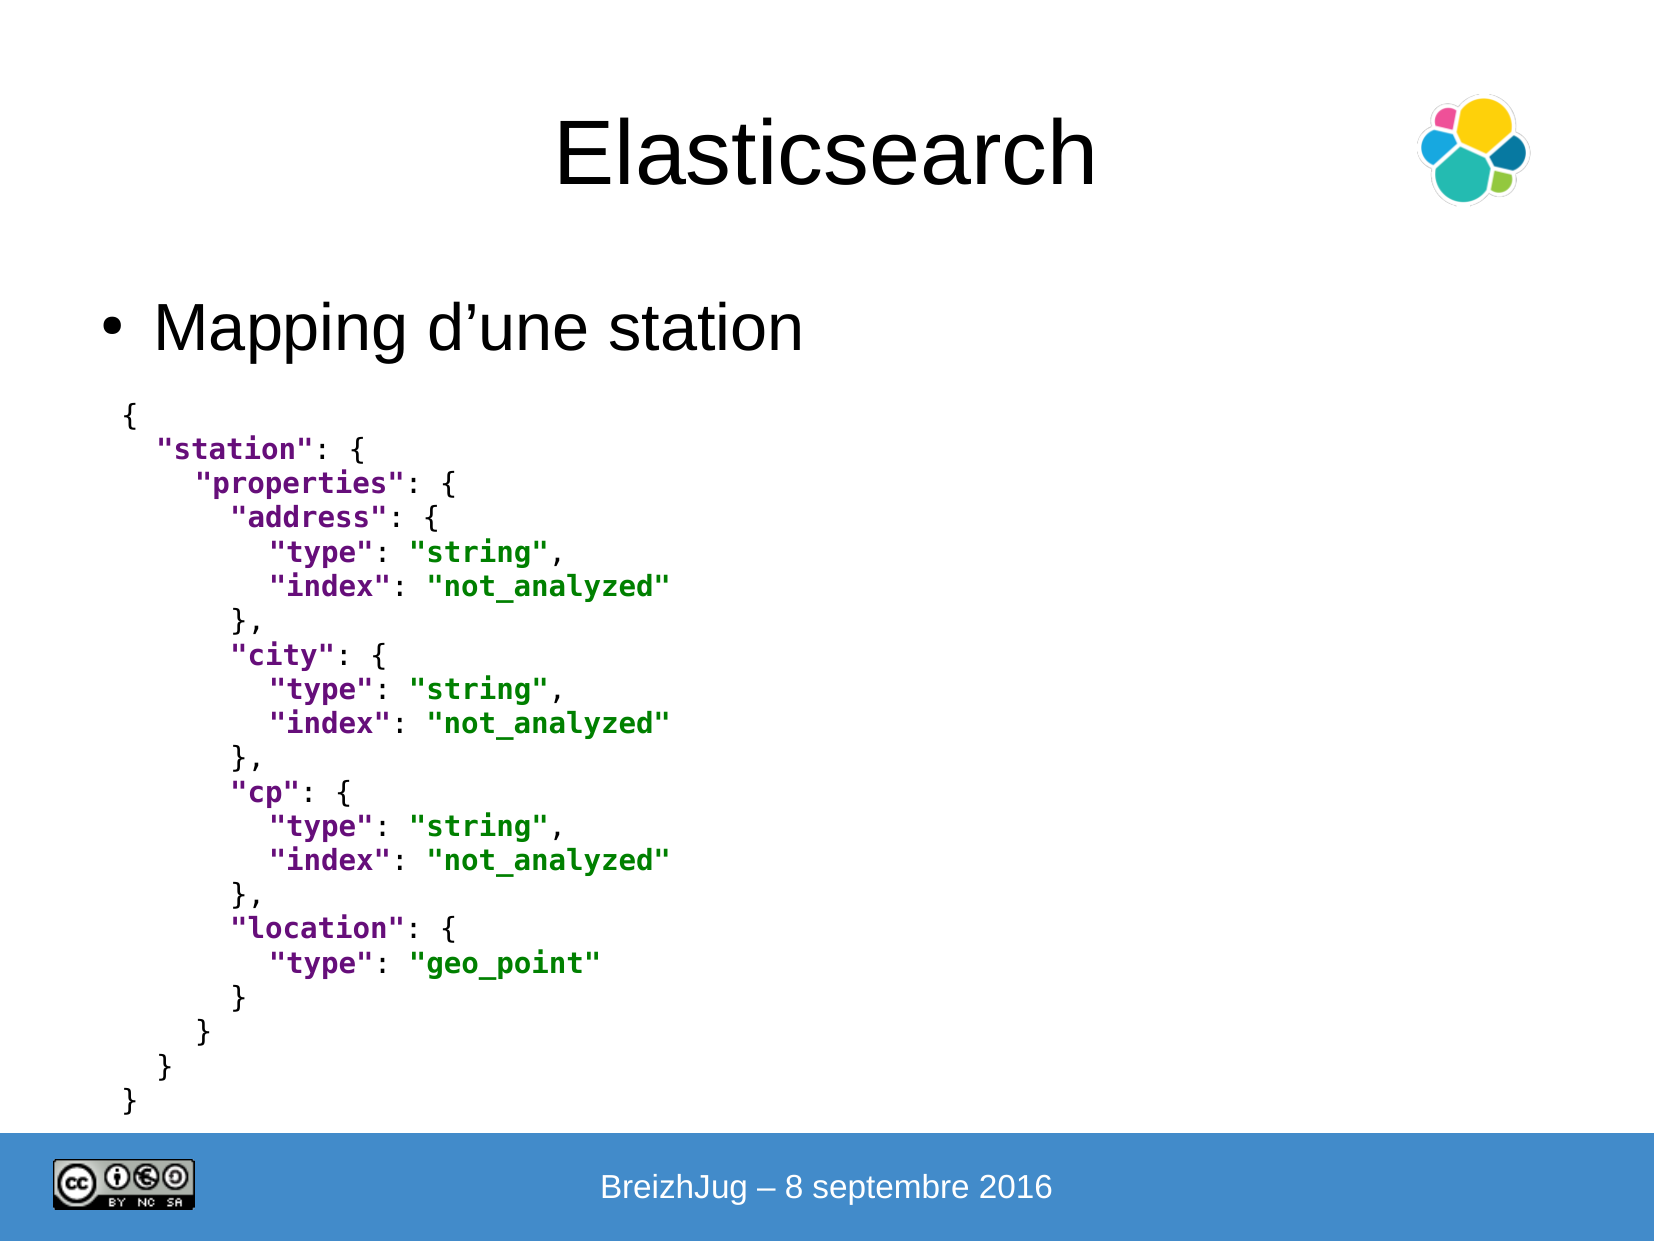

# Elasticsearch
Mapping d’une station
{
 "station": {
	"properties": {
	 "address": {
		"type": "string",
		"index": "not_analyzed"
	 },
	 "city": {
		"type": "string",
		"index": "not_analyzed"
	 },
	 "cp": {
		"type": "string",
		"index": "not_analyzed"
	 },
	 "location": {
		"type": "geo_point"
	 }
	}
 }
}